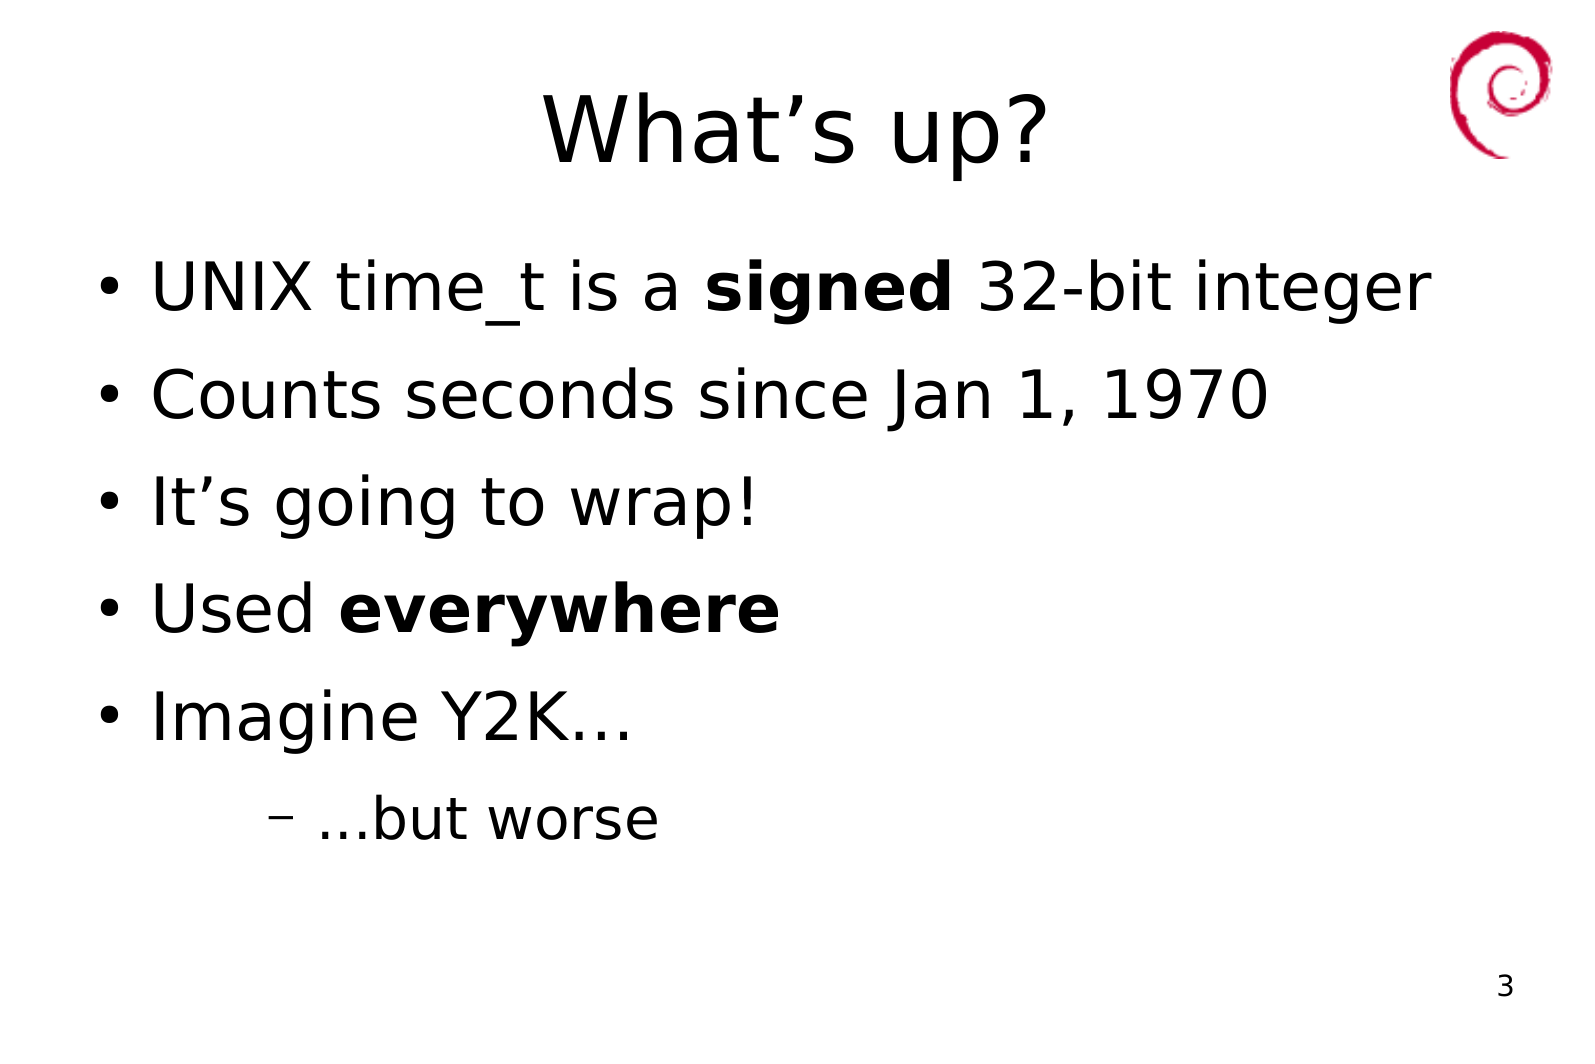

# What’s up?
UNIX time_t is a signed 32-bit integer
Counts seconds since Jan 1, 1970
It’s going to wrap!
Used everywhere
Imagine Y2K…
...but worse
3